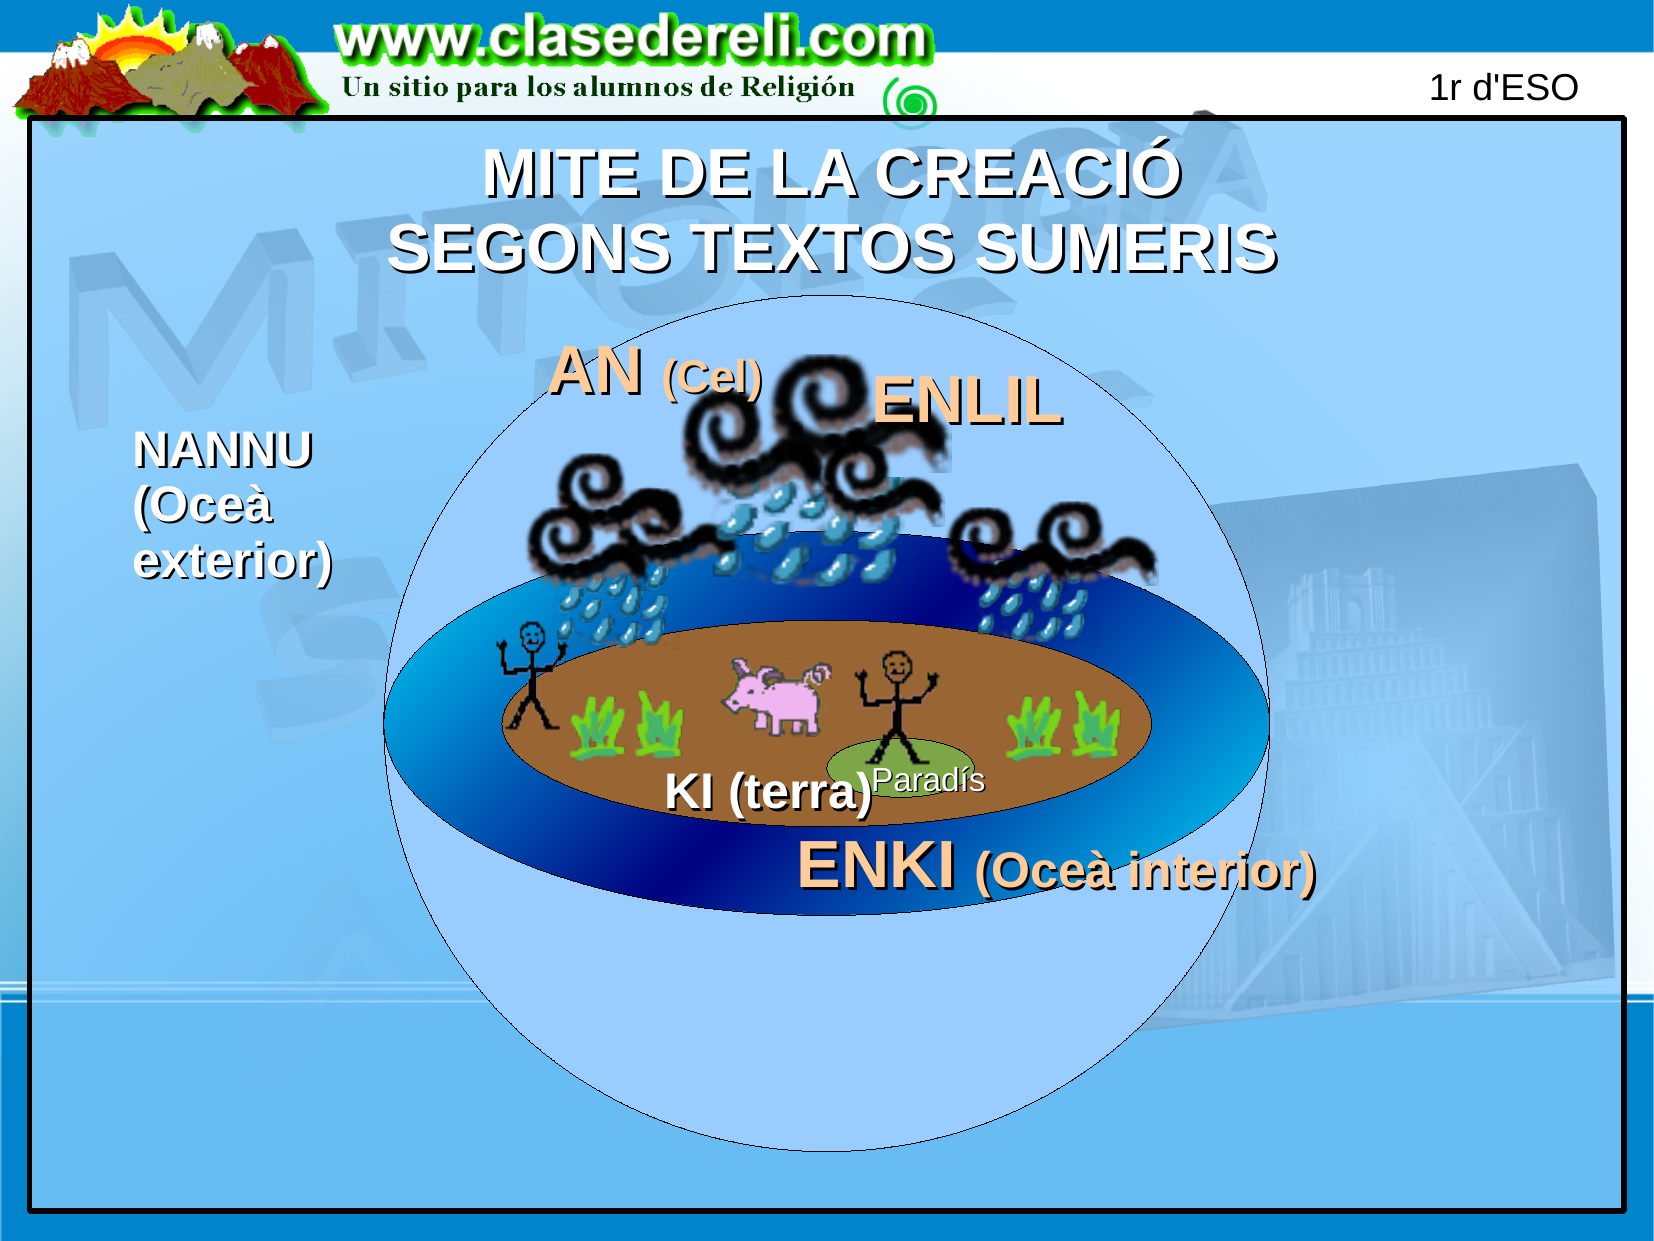

MITE DE LA CREACIÓ
SEGONS TEXTOS SUMERIS
AN (Cel)
ENLIL
NANNU
(Oceà exterior)
Paradís
KI (terra)
ENKI (Oceà interior)